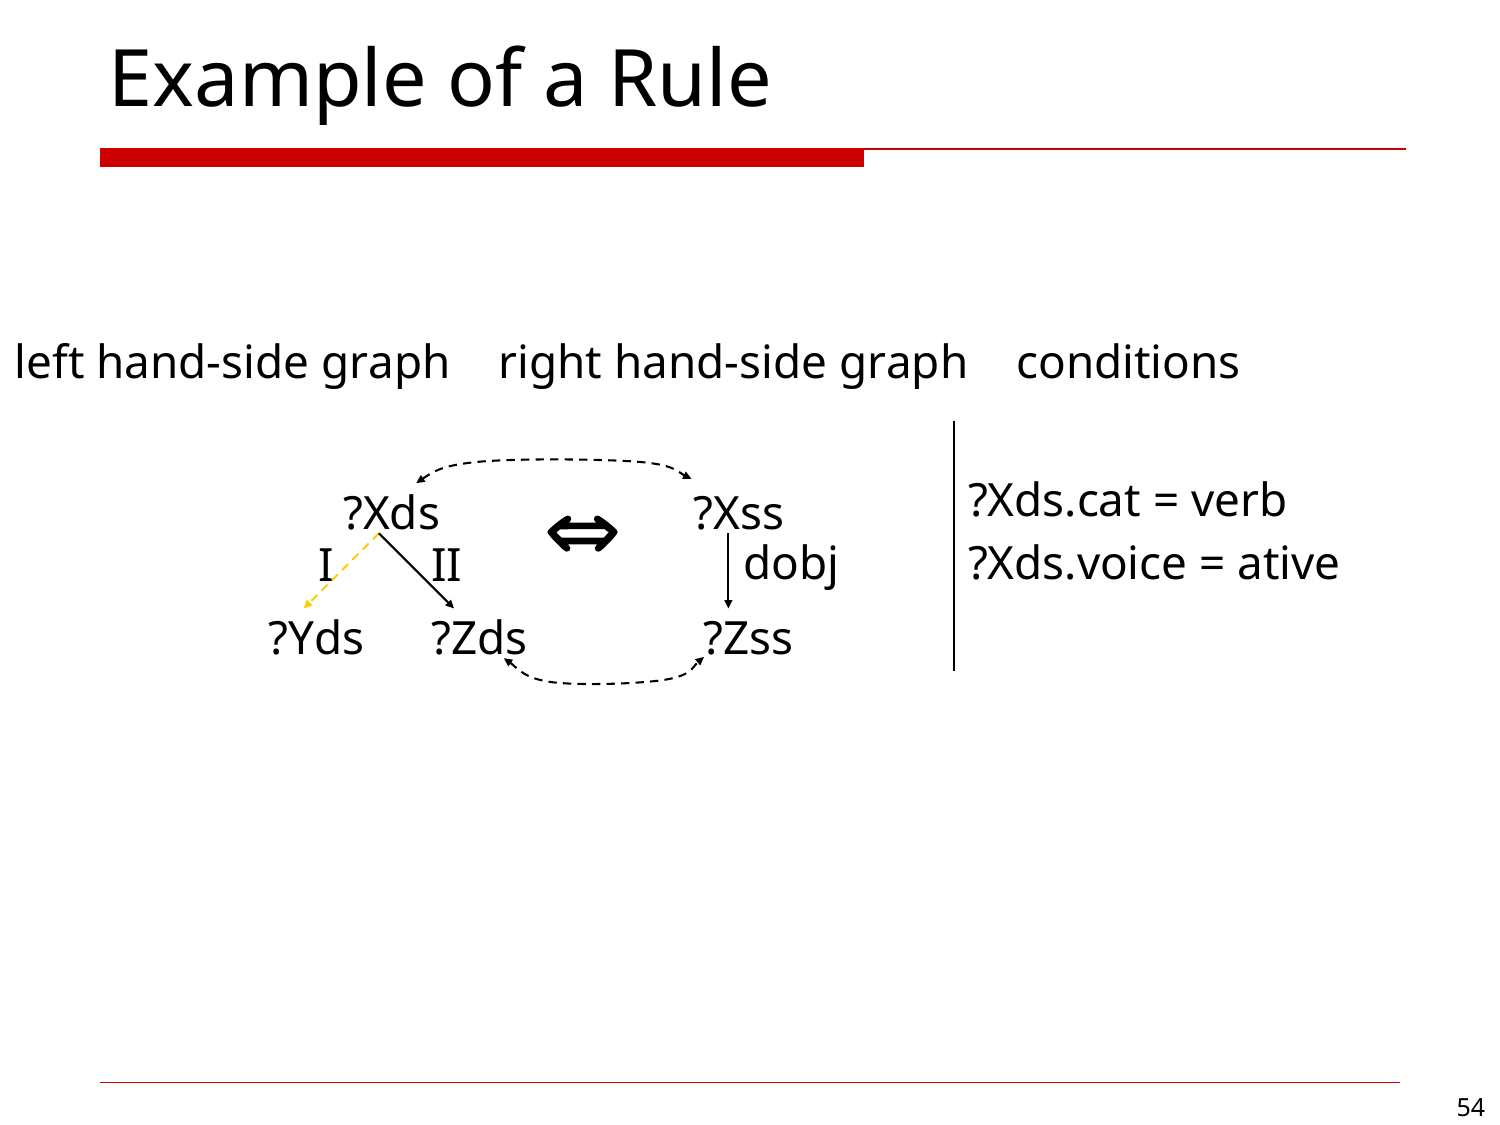

# Example of a Rule
left hand-side graph right hand-side graph conditions
 ?Xds.cat = verb
 ?Xds.voice = ative
?Xds
?Xss

dobj
I
II
?Yds
?Zds
?Zss
54